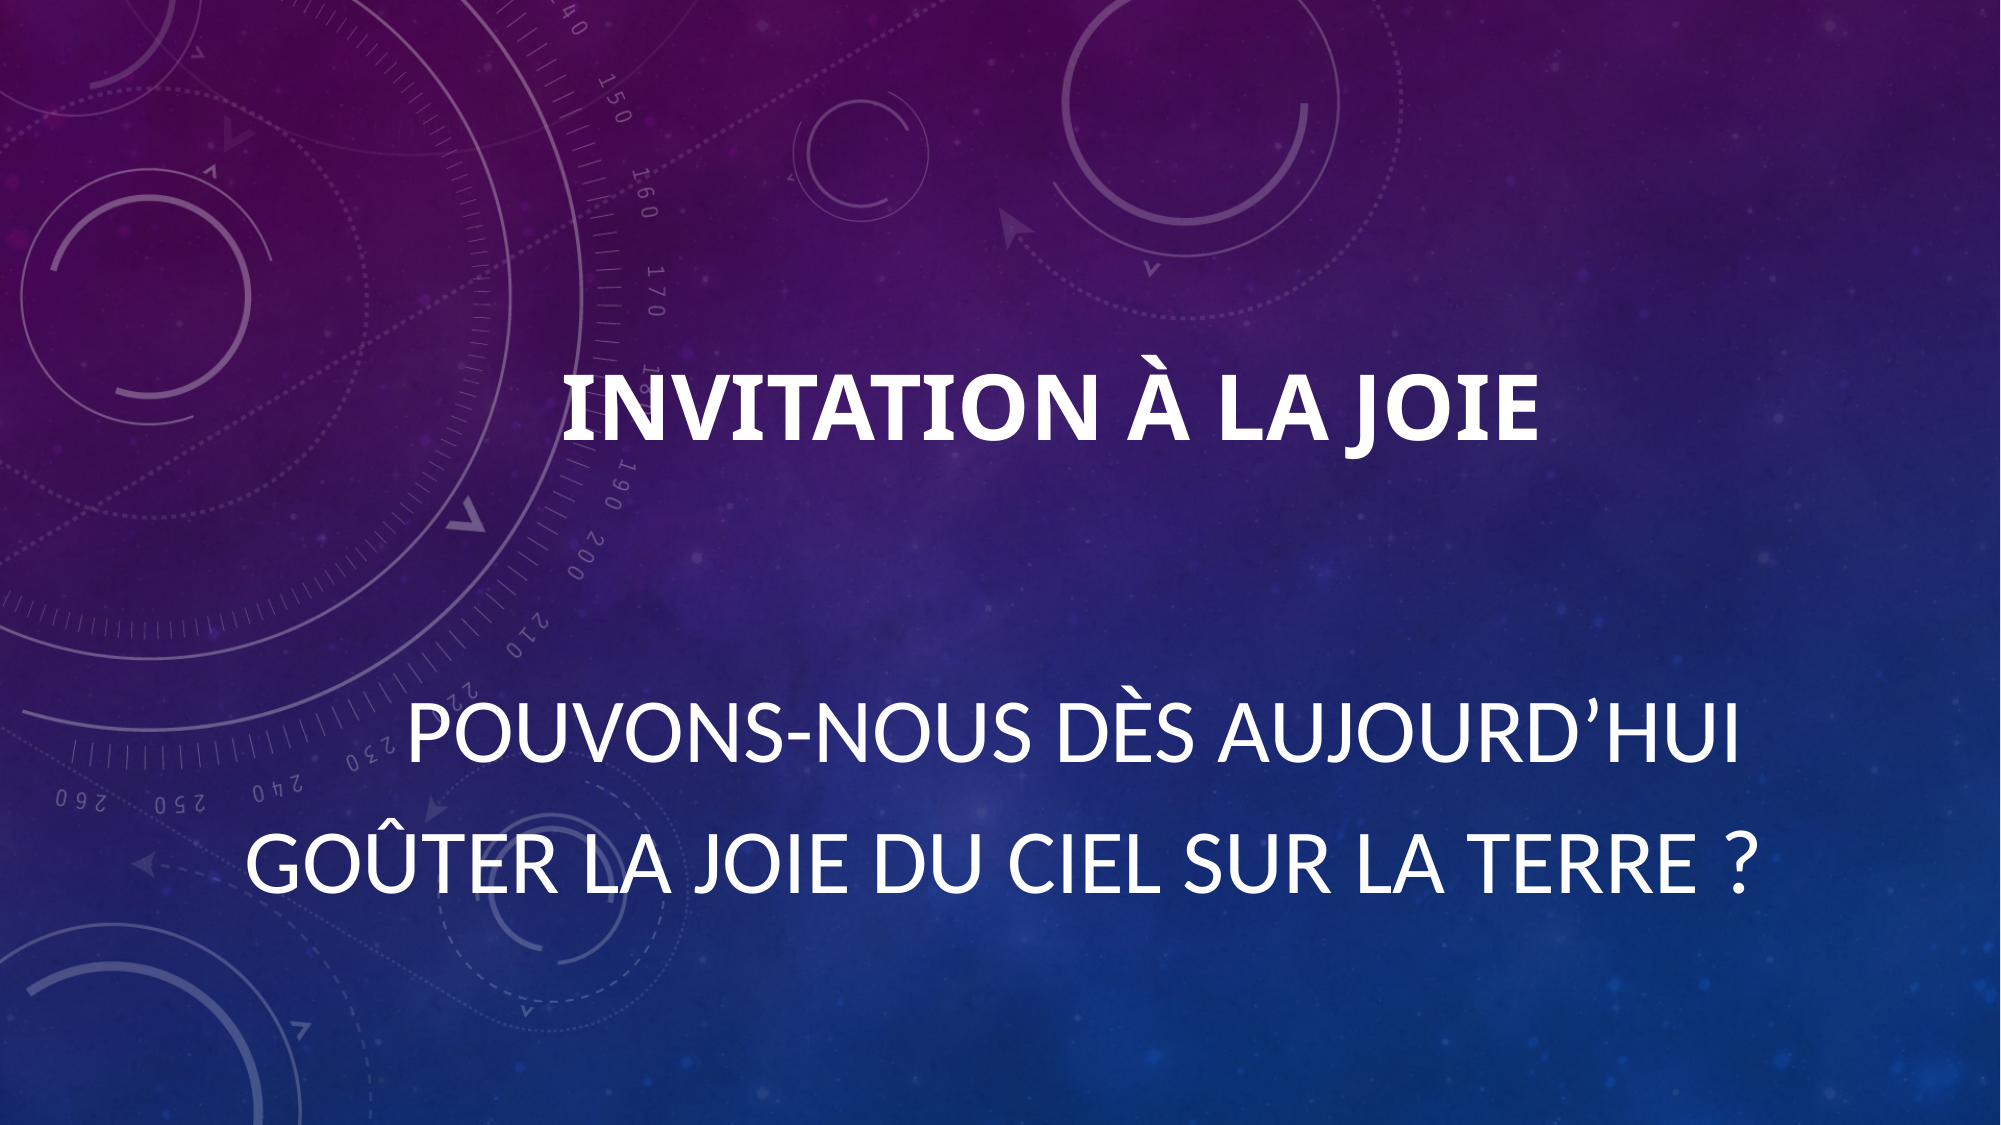

# INVITATION à la joie
Pouvons-nous dès aujourd’hui
goûter la joie du ciel sur la terre ?